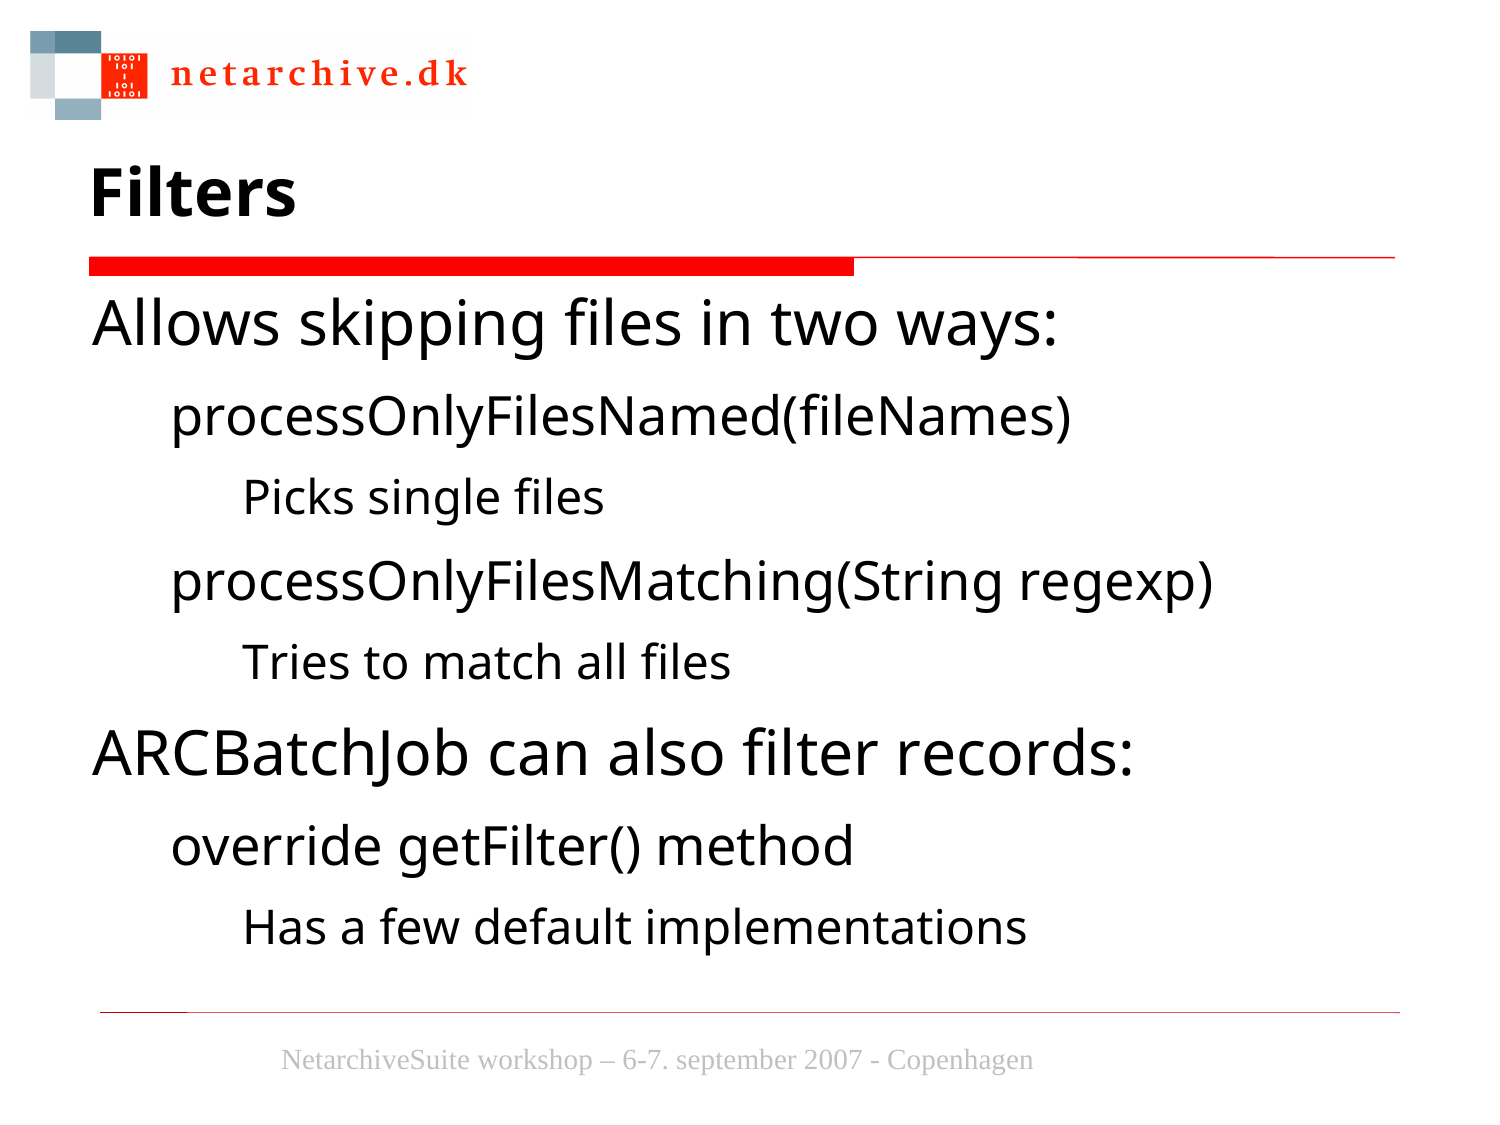

# Filters
Allows skipping files in two ways:
processOnlyFilesNamed(fileNames)
Picks single files
processOnlyFilesMatching(String regexp)
Tries to match all files
ARCBatchJob can also filter records:
override getFilter() method
Has a few default implementations